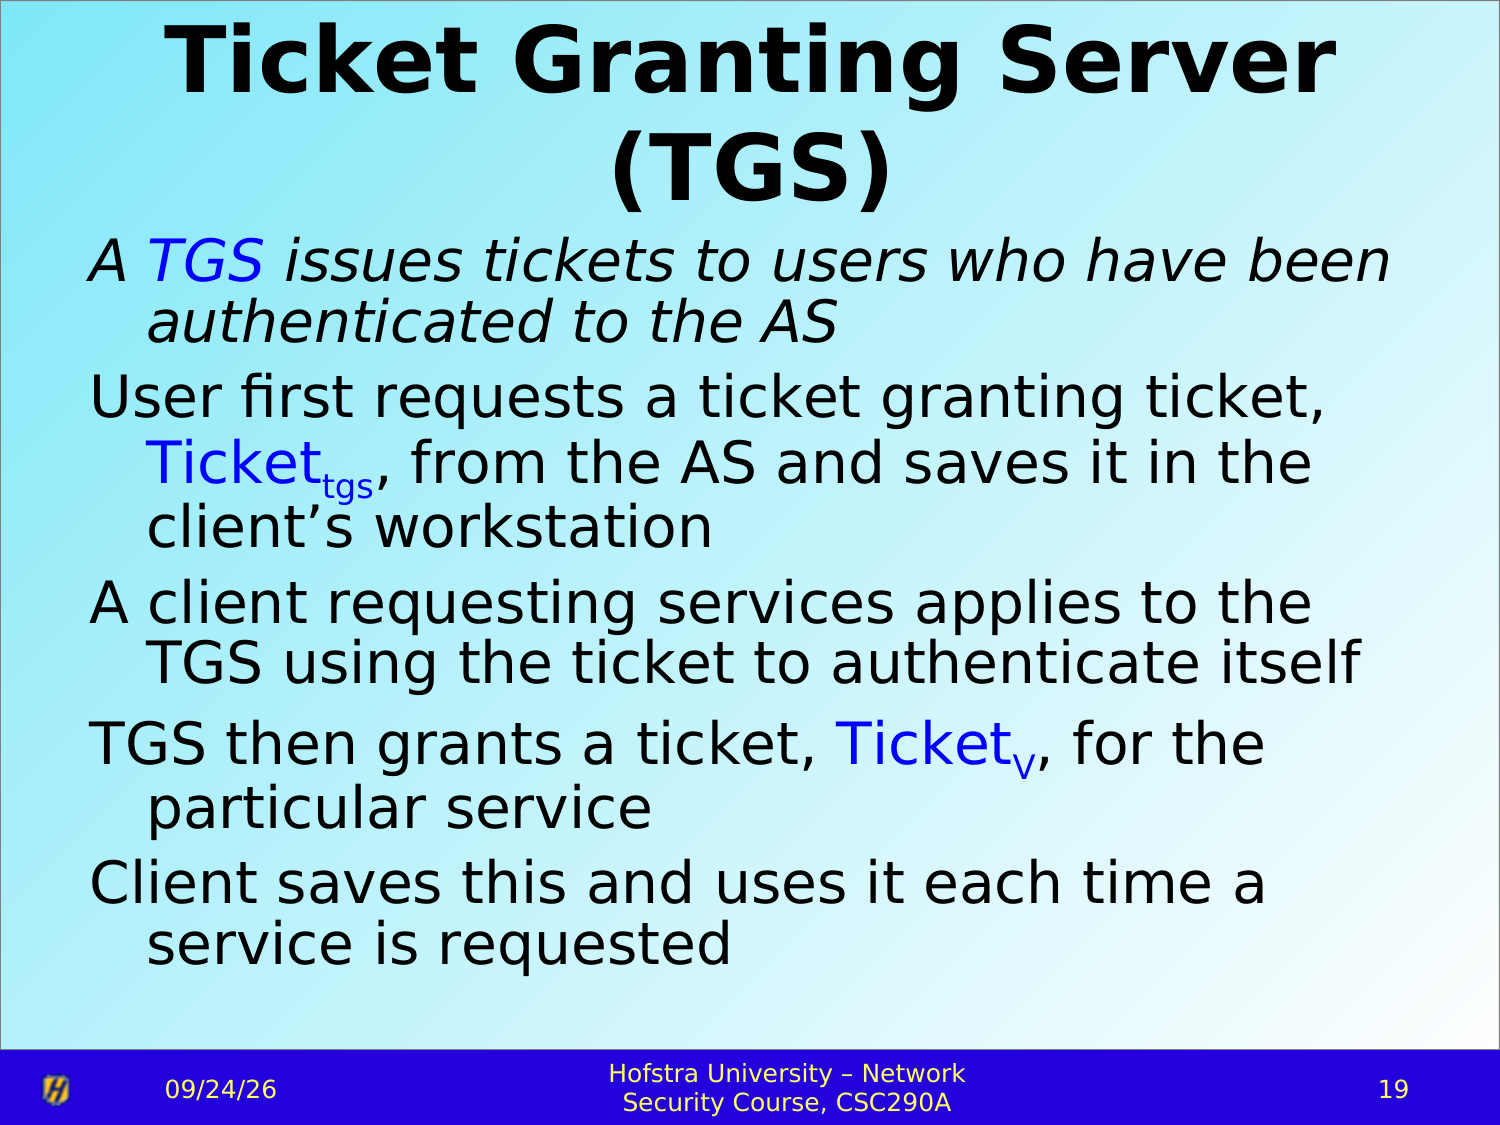

# Ticket Granting Server (TGS)
A TGS issues tickets to users who have been authenticated to the AS
User first requests a ticket granting ticket, Tickettgs, from the AS and saves it in the client’s workstation
A client requesting services applies to the TGS using the ticket to authenticate itself
TGS then grants a ticket, TicketV, for the particular service
Client saves this and uses it each time a service is requested
19